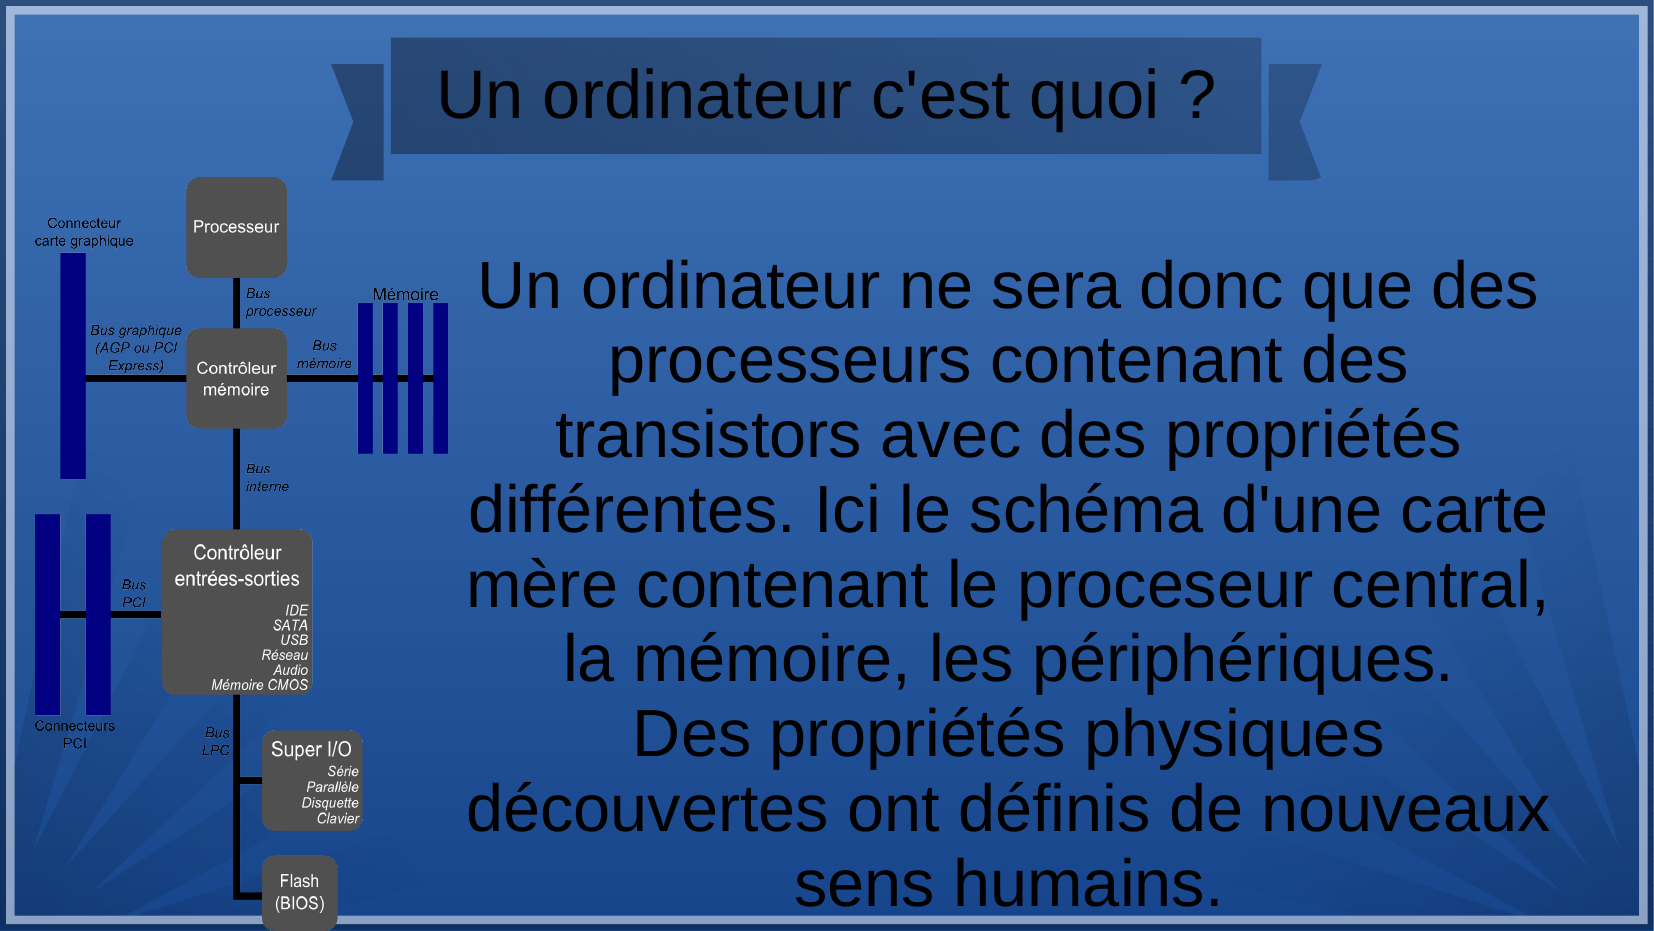

# Un ordinateur c'est quoi ?
Un ordinateur ne sera donc que des processeurs contenant des transistors avec des propriétés différentes. Ici le schéma d'une carte mère contenant le proceseur central, la mémoire, les périphériques.
Des propriétés physiques découvertes ont définis de nouveaux sens humains.